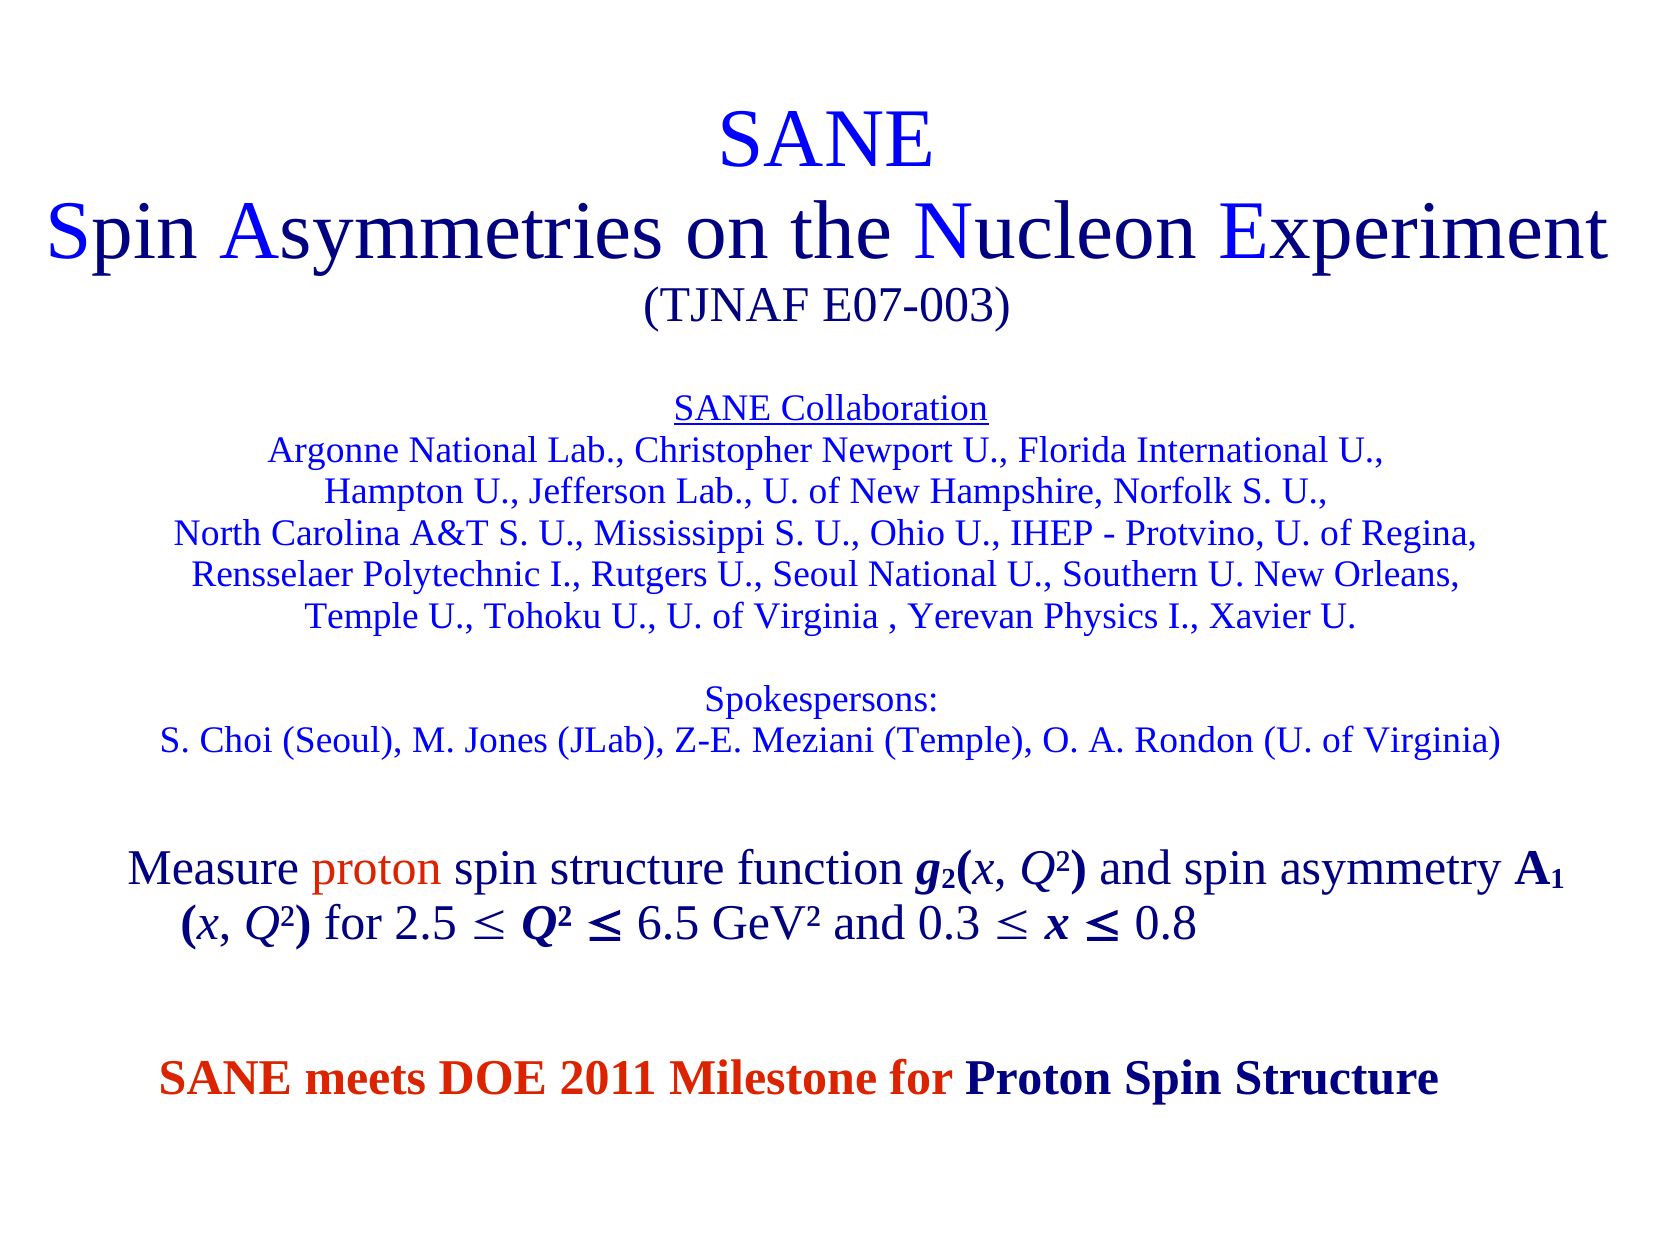

# SANE Spin Asymmetries on the Nucleon Experiment (TJNAF E07-003)
SANE Collaboration
Argonne National Lab., Christopher Newport U., Florida International U.,
Hampton U., Jefferson Lab., U. of New Hampshire, Norfolk S. U.,
North Carolina A&T S. U., Mississippi S. U., Ohio U., IHEP - Protvino, U. of Regina,
Rensselaer Polytechnic I., Rutgers U., Seoul National U., Southern U. New Orleans,
Temple U., Tohoku U., U. of Virginia , Yerevan Physics I., Xavier U.
Spokespersons:
S. Choi (Seoul), M. Jones (JLab), Z-E. Meziani (Temple), O. A. Rondon (U. of Virginia)
Measure proton spin structure function g2(x, Q²) and spin asymmetry A1 (x, Q²) for 2.5  Q²  6.5 GeV² and 0.3  x  0.8
SANE meets DOE 2011 Milestone for Proton Spin Structure